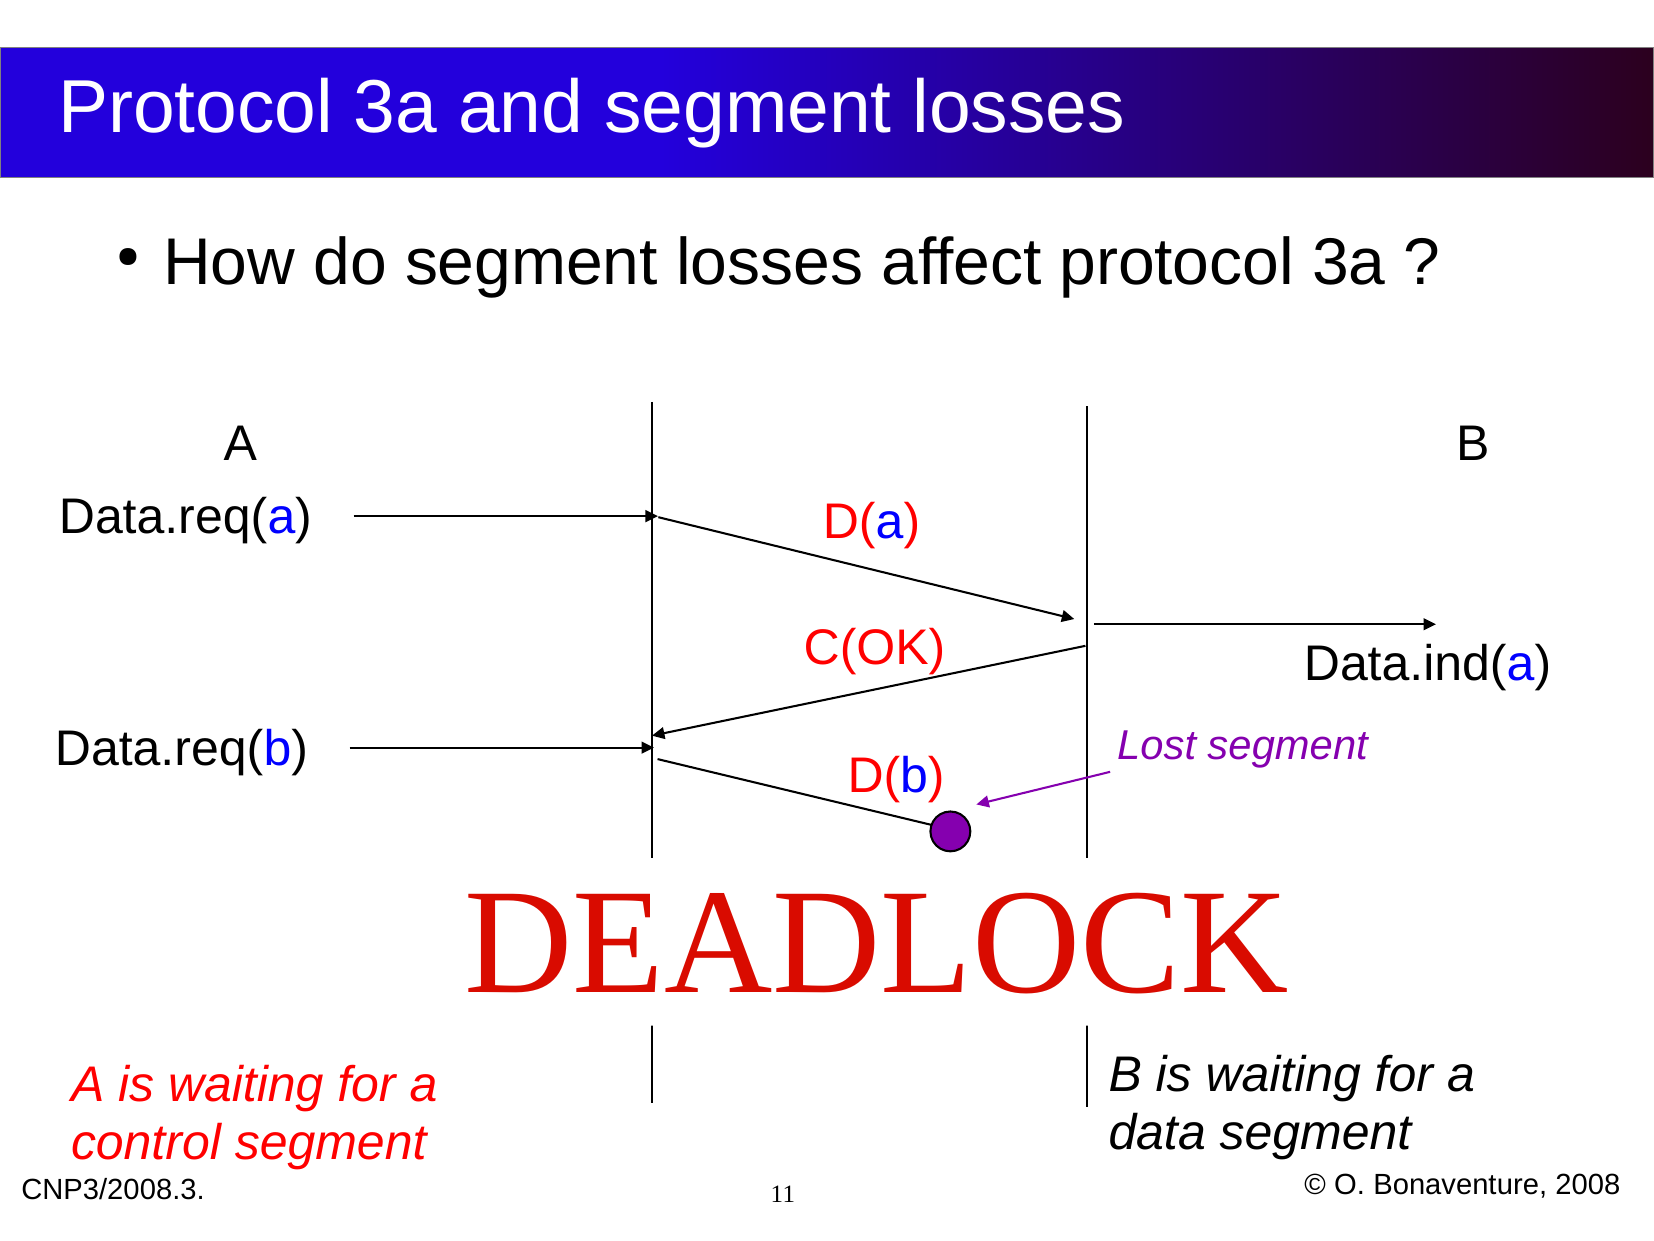

# Protocol 3a and segment losses
How do segment losses affect protocol 3a ?
A B
Data.req(a)
D(a)
Data.ind(a)
C(OK)
Lost segment
D(b)
Data.req(b)
DEADLOCK
A is waiting for a
control segment
B is waiting for a
data segment
© O. Bonaventure, 2008
CNP3/2008.3.